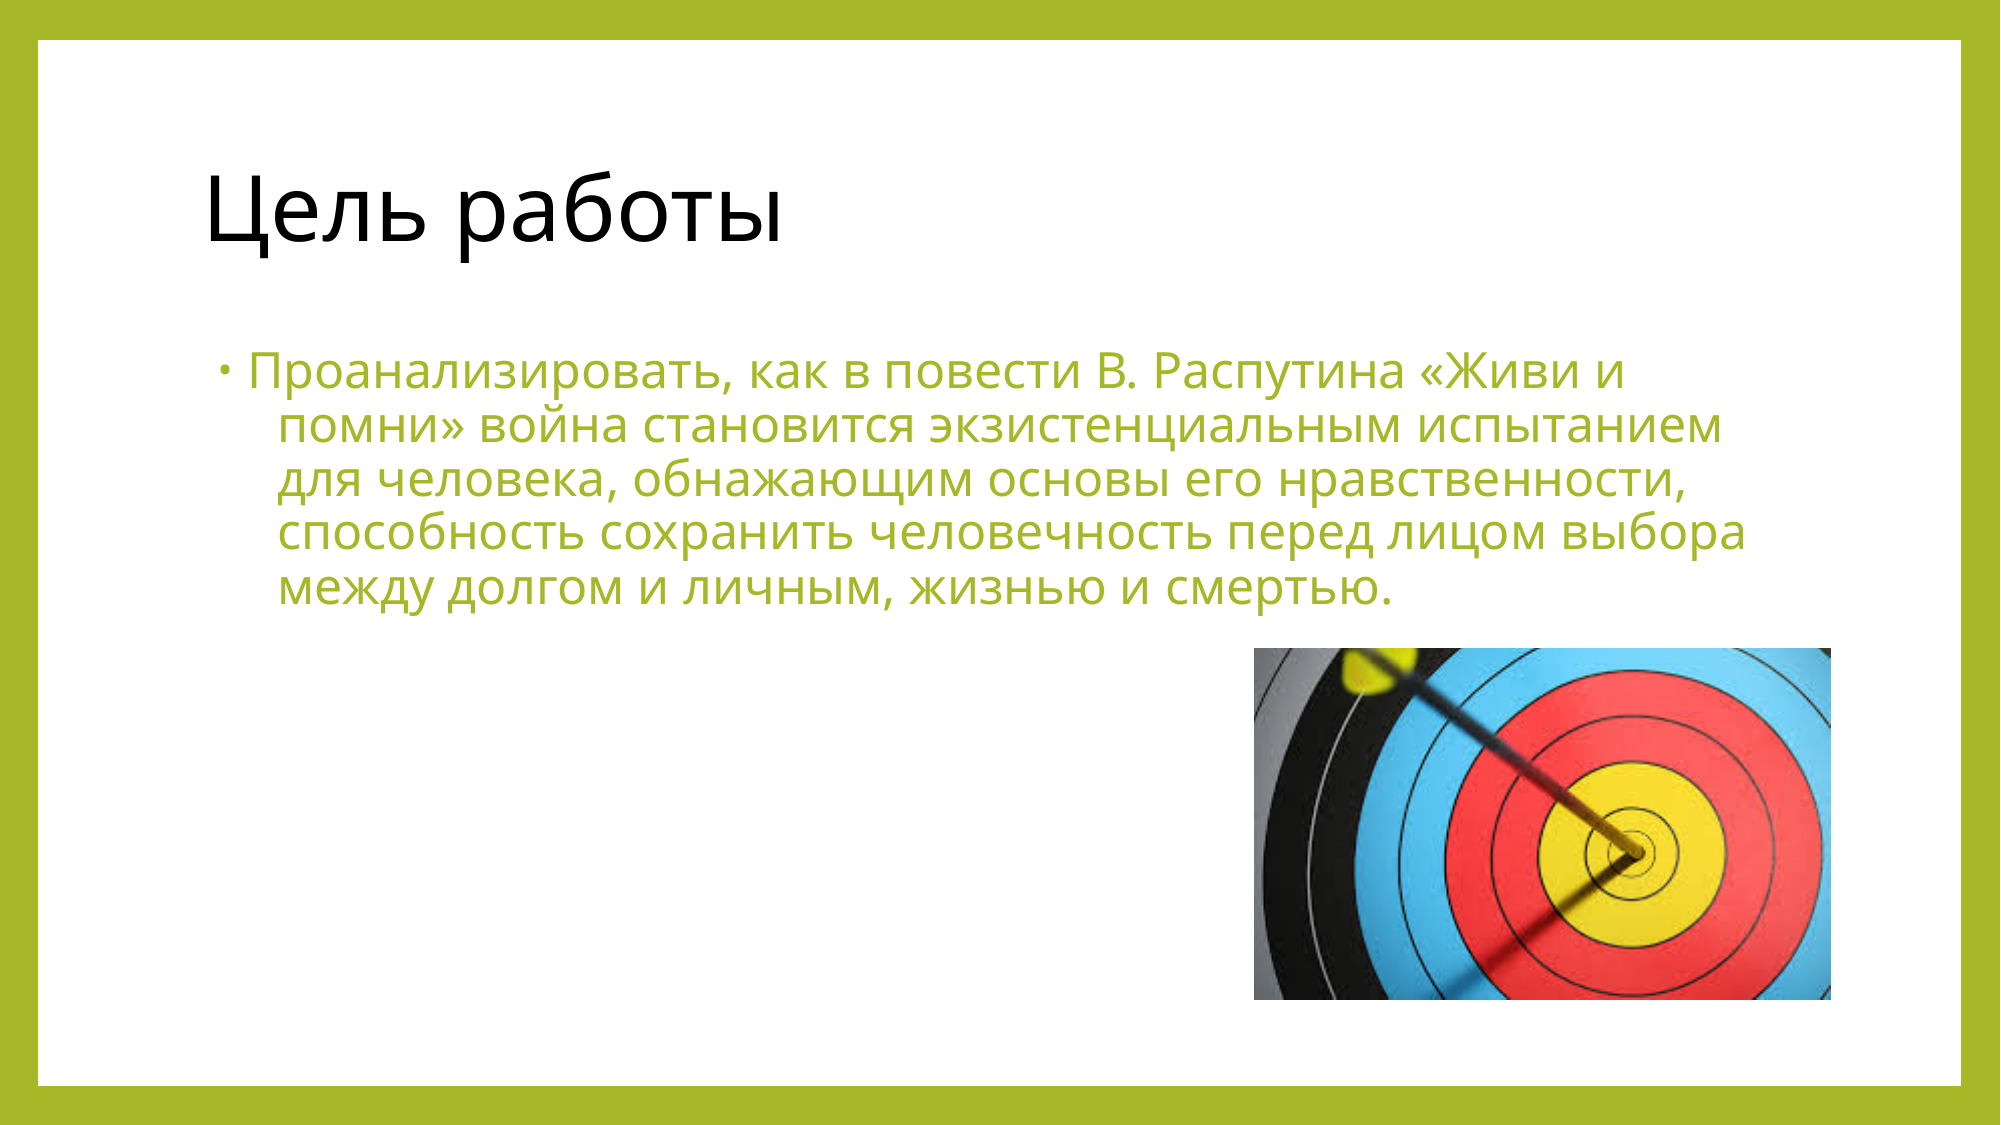

# Цель работы
Проанализировать, как в повести В. Распутина «Живи и помни» война становится экзистенциальным испытанием для человека, обнажающим основы его нравственности, способность сохранить человечность перед лицом выбора между долгом и личным, жизнью и смертью.